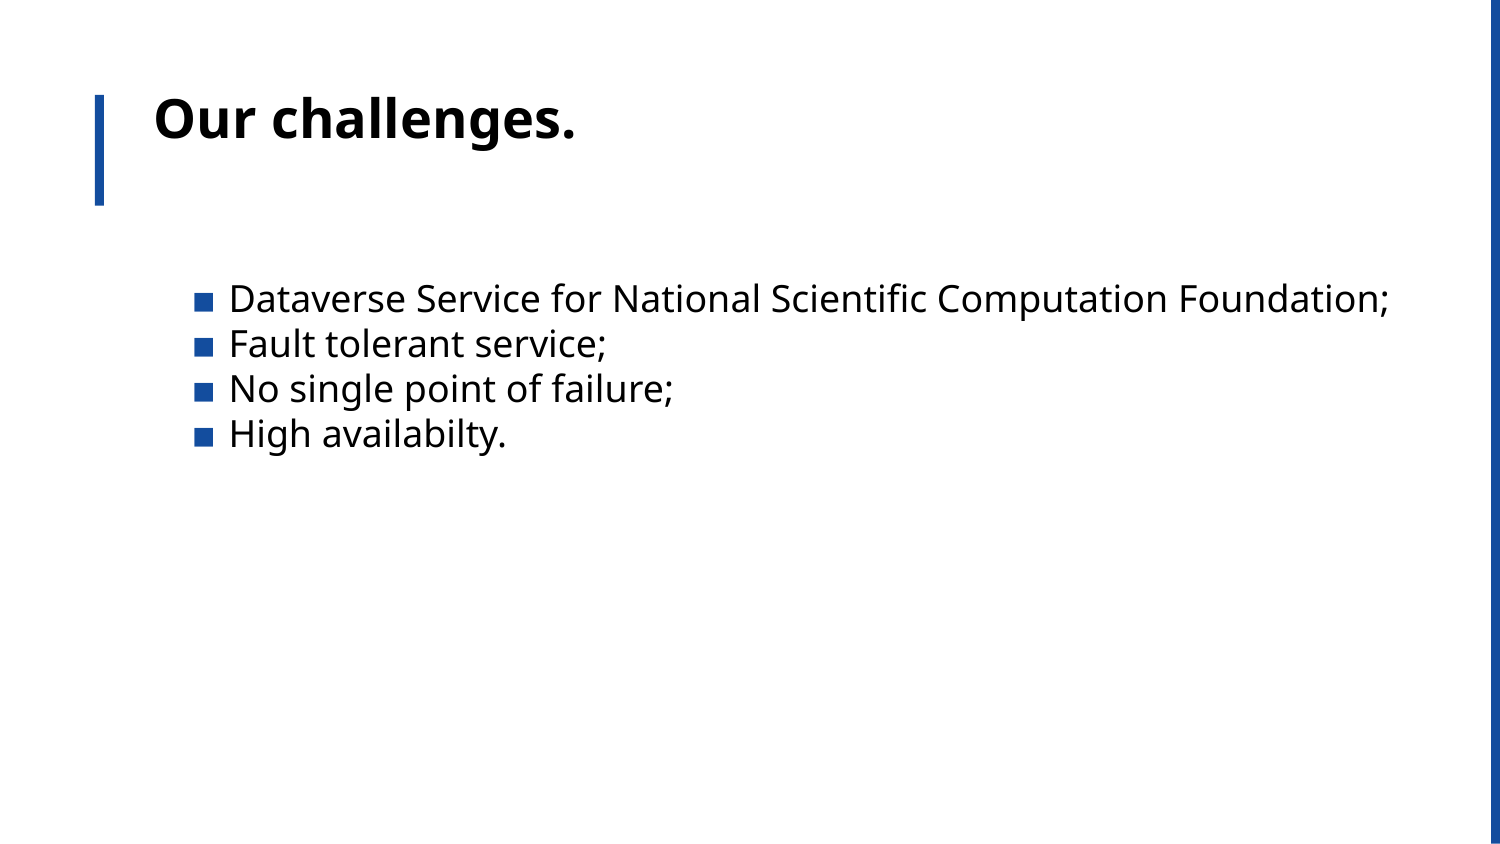

Our challenges.
# Dataverse Service for National Scientific Computation Foundation;
Fault tolerant service;
No single point of failure;
High availabilty.